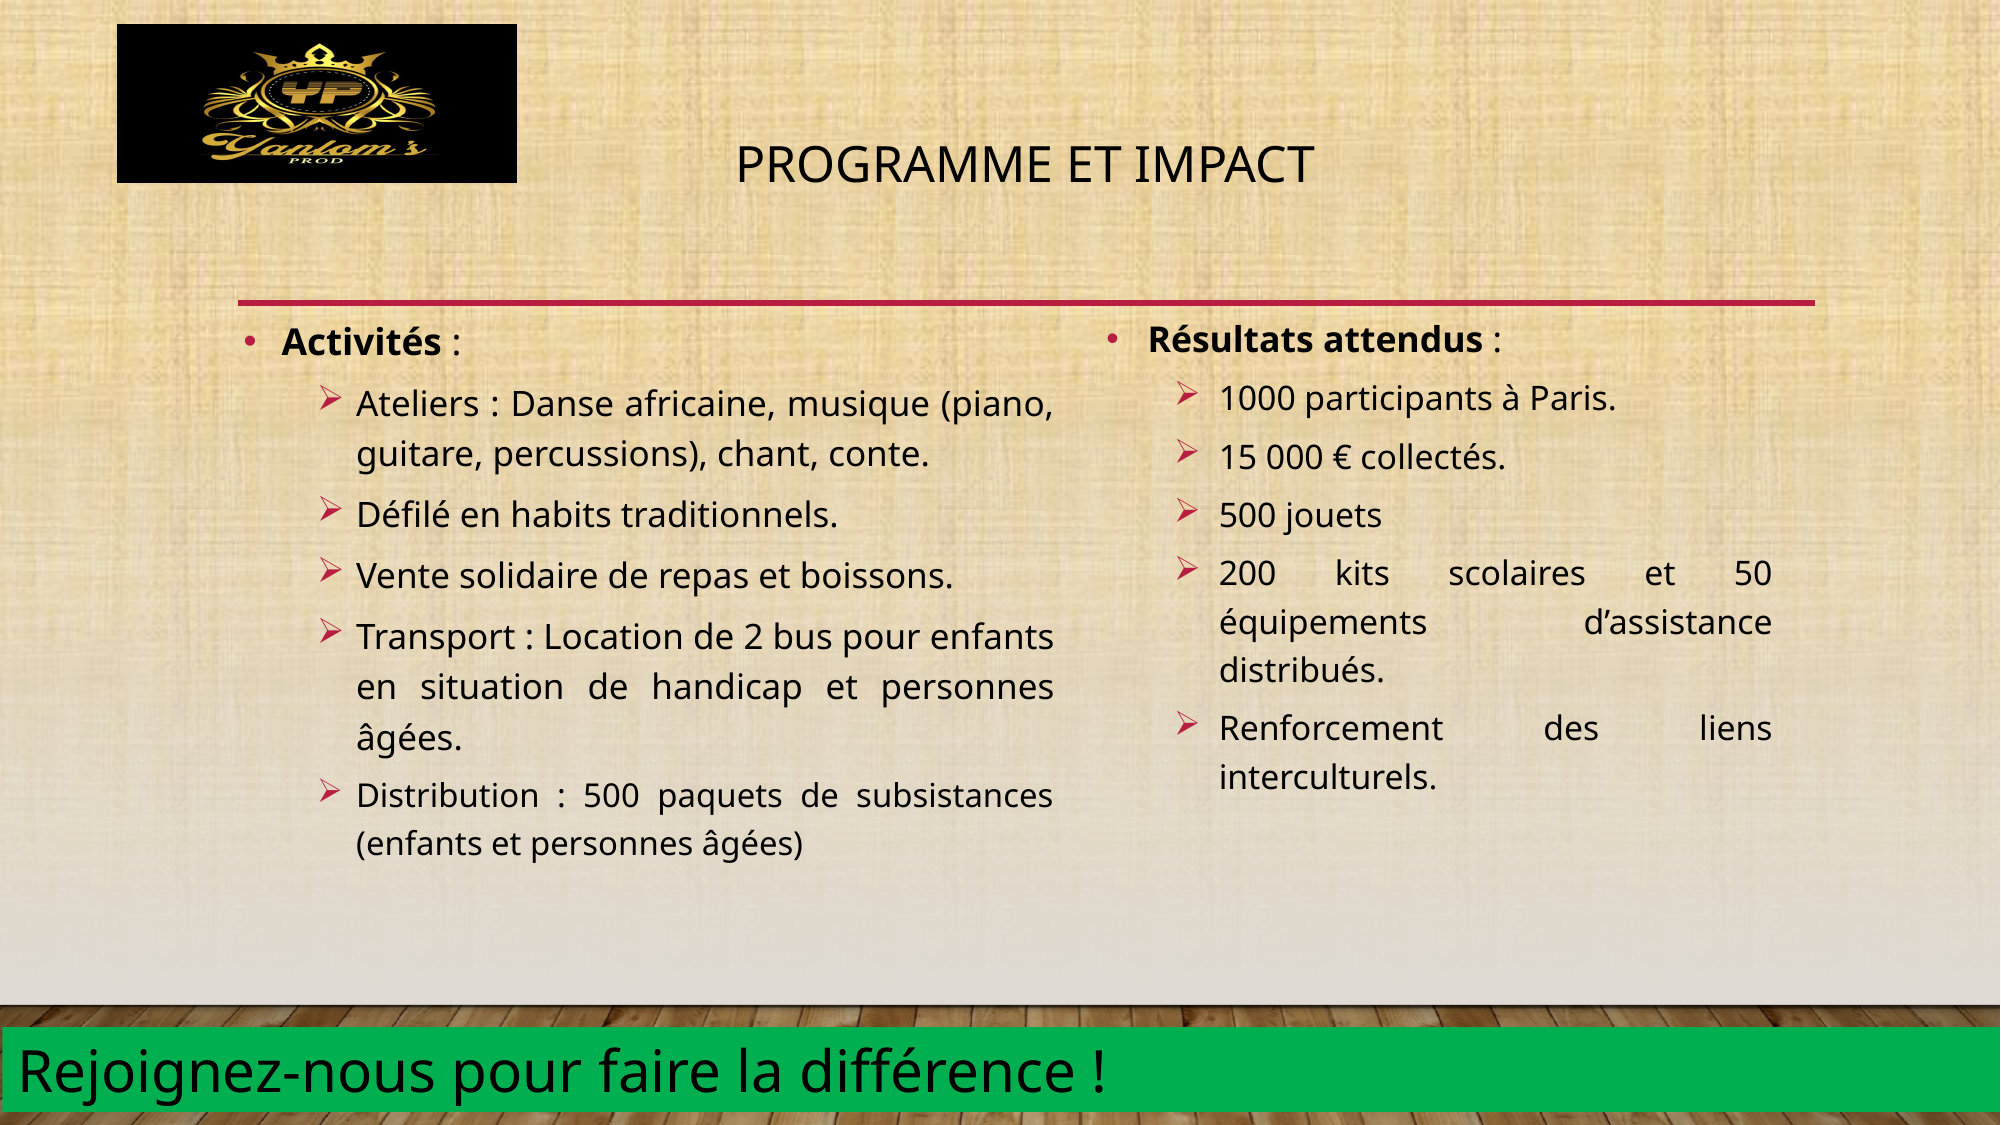

# Programme et Impact
Activités :
Ateliers : Danse africaine, musique (piano, guitare, percussions), chant, conte.
Défilé en habits traditionnels.
Vente solidaire de repas et boissons.
Transport : Location de 2 bus pour enfants en situation de handicap et personnes âgées.
Distribution : 500 paquets de subsistances (enfants et personnes âgées)
Résultats attendus :
1000 participants à Paris.
15 000 € collectés.
500 jouets
200 kits scolaires et 50 équipements d’assistance distribués.
Renforcement des liens interculturels.
Rejoignez-nous pour faire la différence !